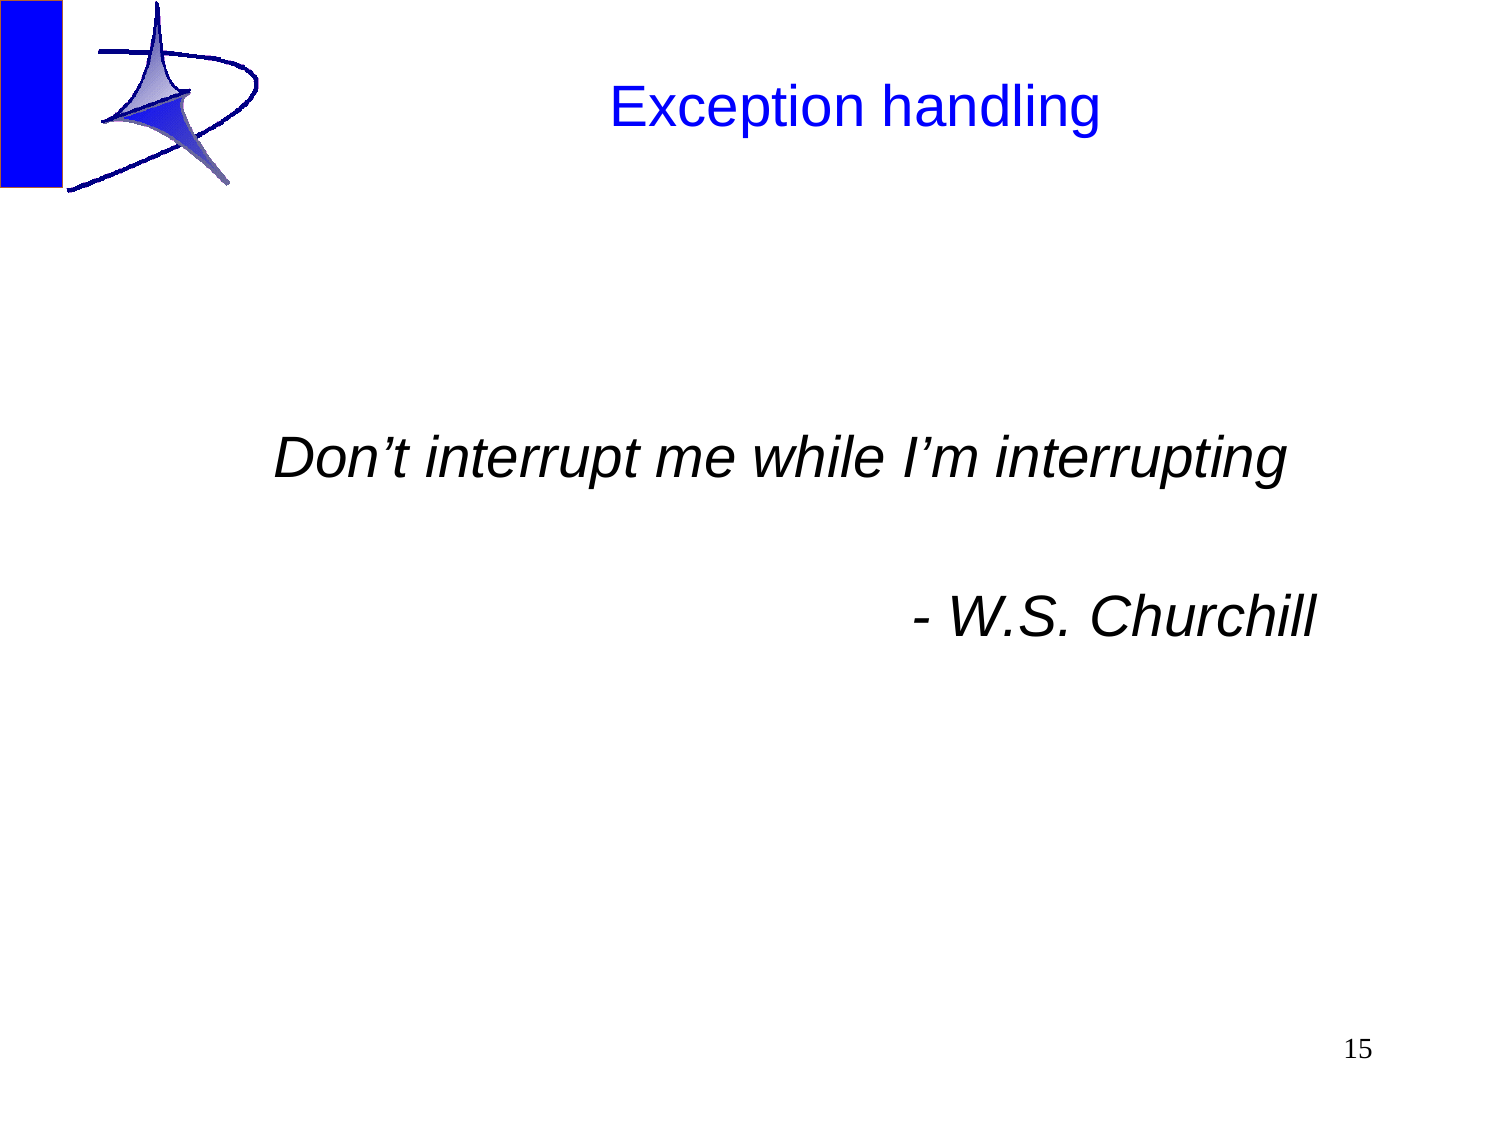

# Exception handling
Don’t interrupt me while I’m interrupting
- W.S. Churchill
15